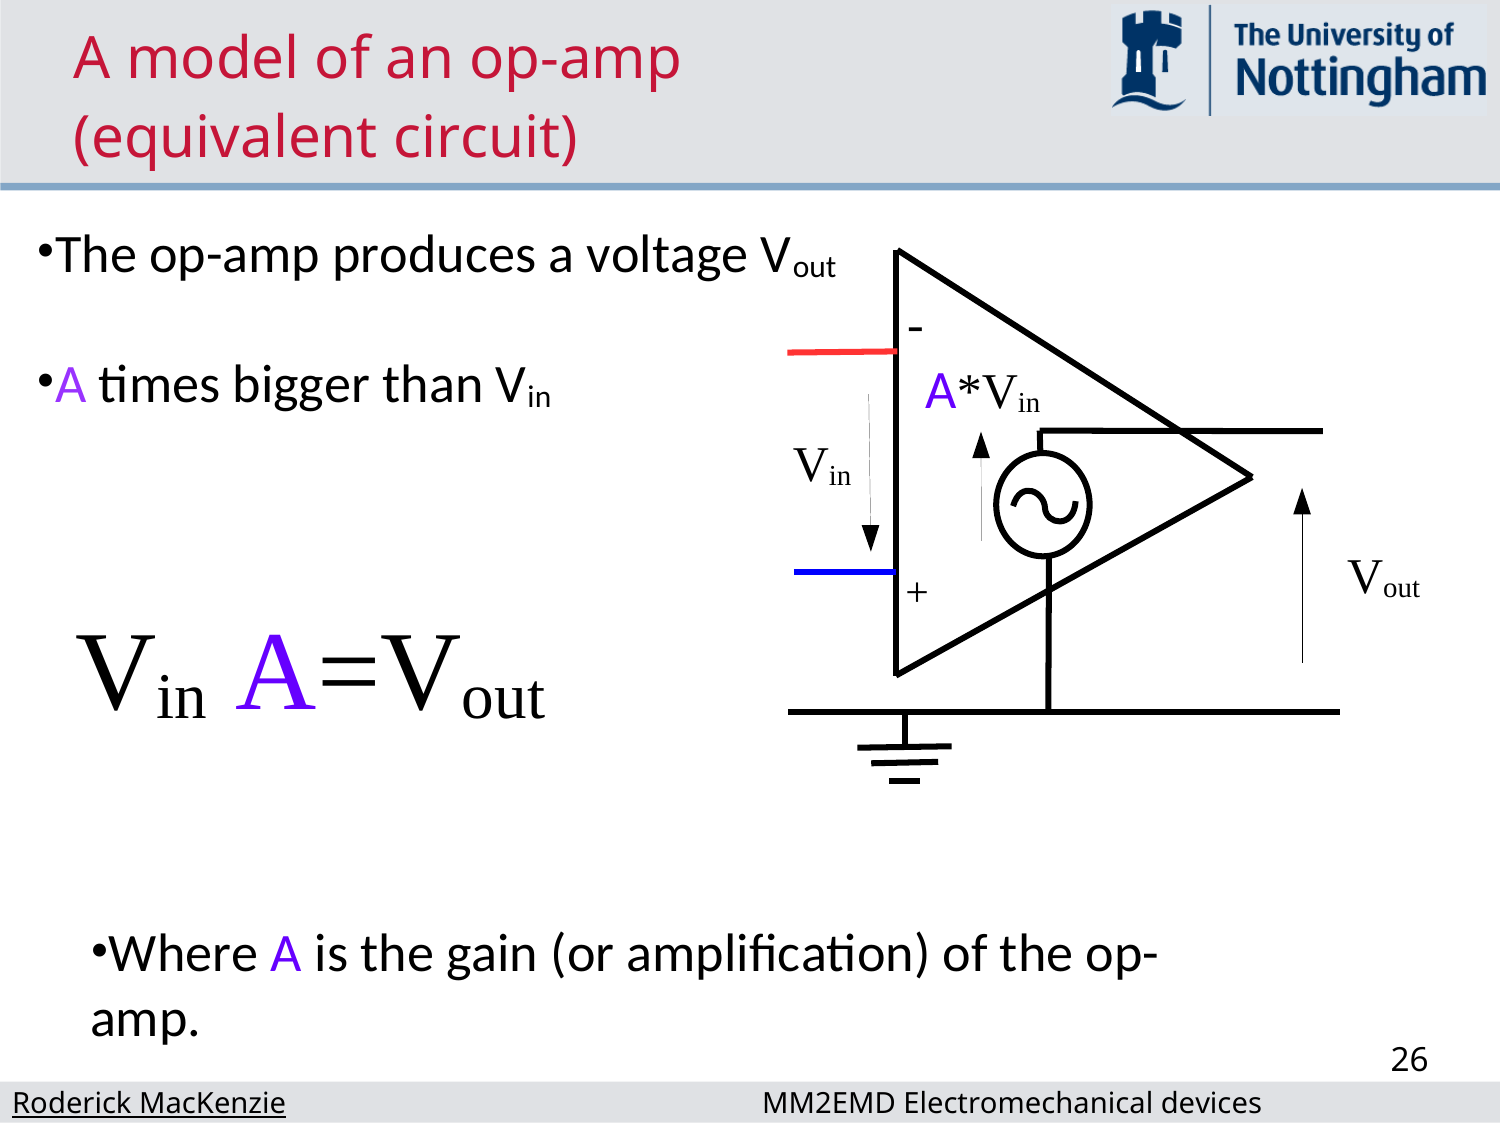

# A model of an op-amp (equivalent circuit)
The op-amp produces a voltage Vout
A times bigger than Vin
-
A*Vin
Vin
Vout
+
Vin A=Vout
Where A is the gain (or amplification) of the op-amp.